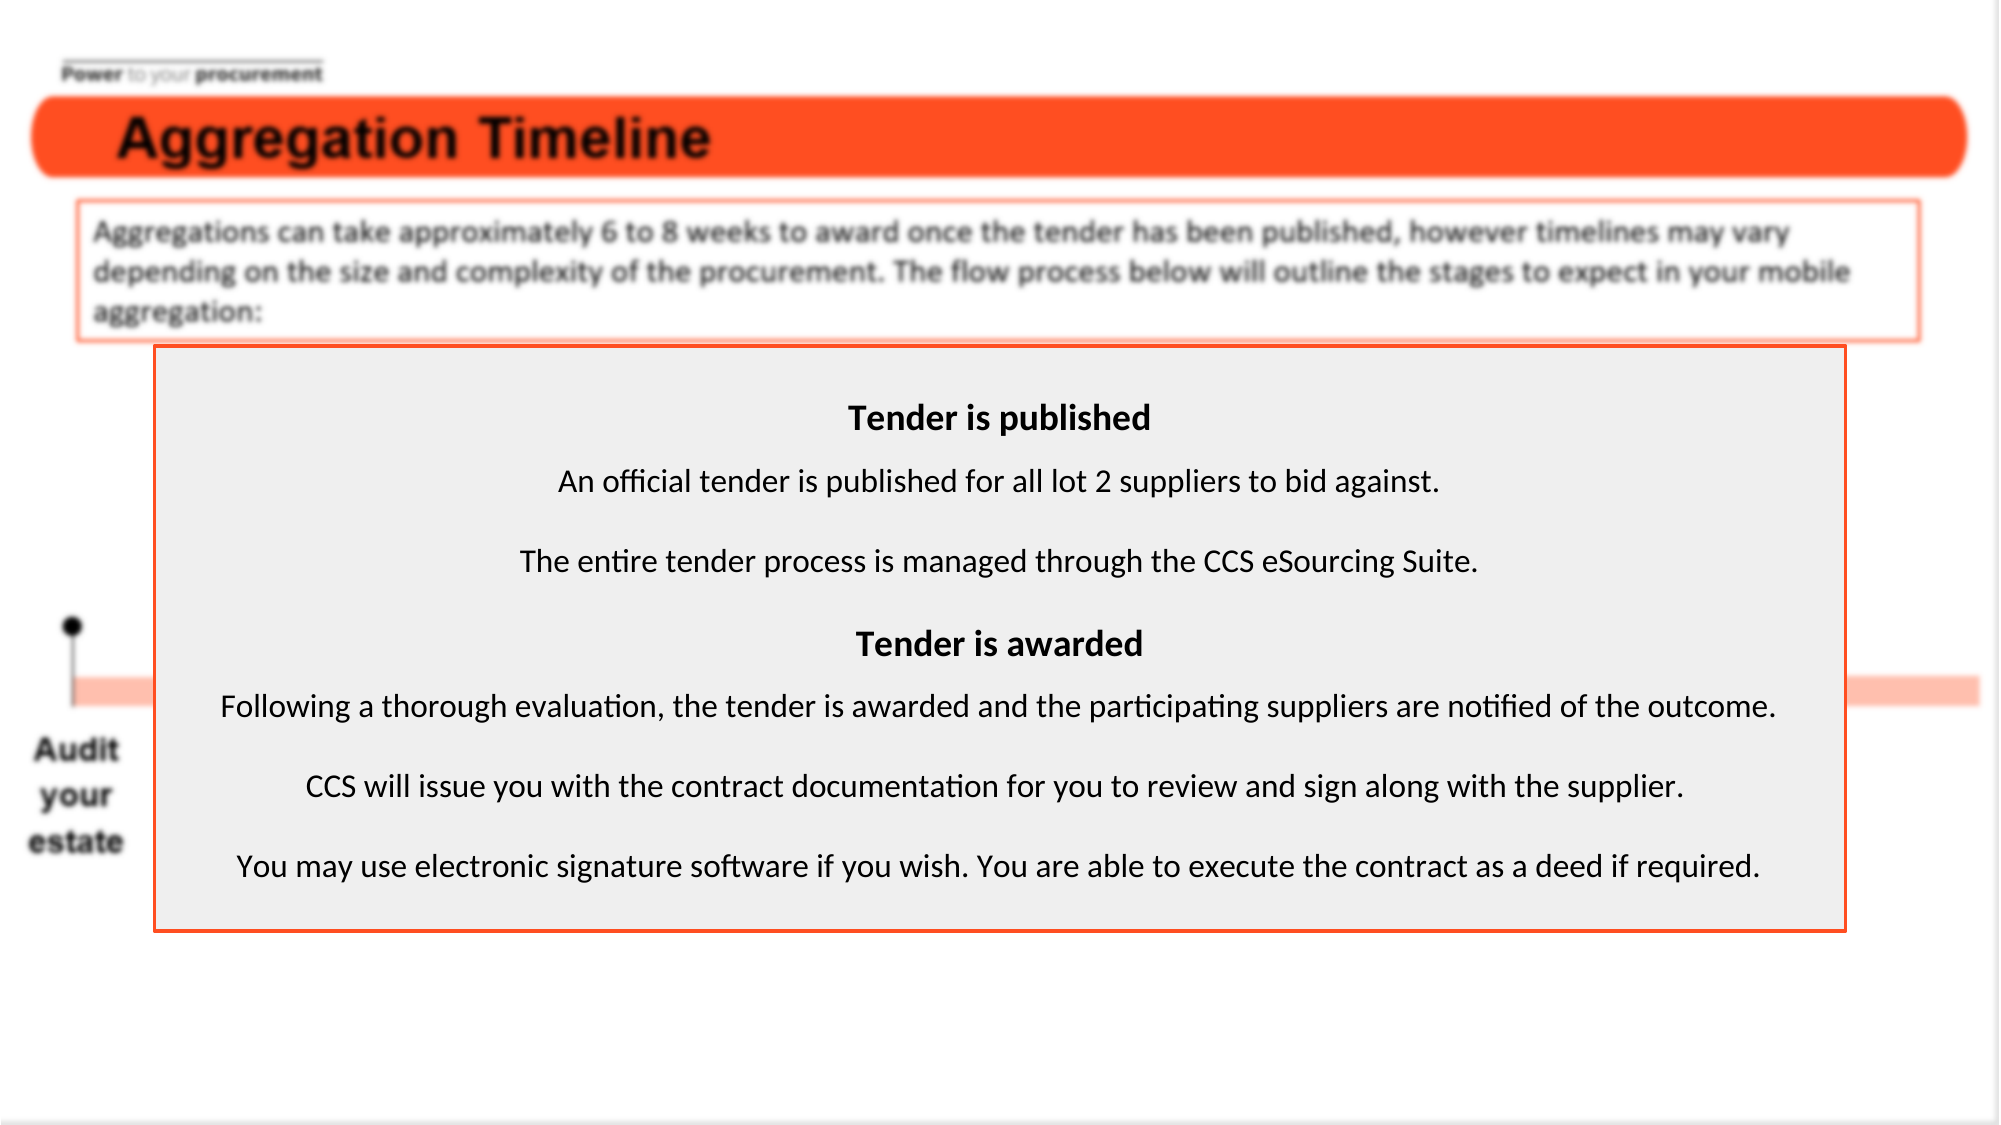

Tender is published
An official tender is published for all lot 2 suppliers to bid against.
The entire tender process is managed through the CCS eSourcing Suite.
Tender is awarded
Following a thorough evaluation, the tender is awarded and the participating suppliers are notified of the outcome.
CCS will issue you with the contract documentation for you to review and sign along with the supplier.
You may use electronic signature software if you wish. You are able to execute the contract as a deed if required.